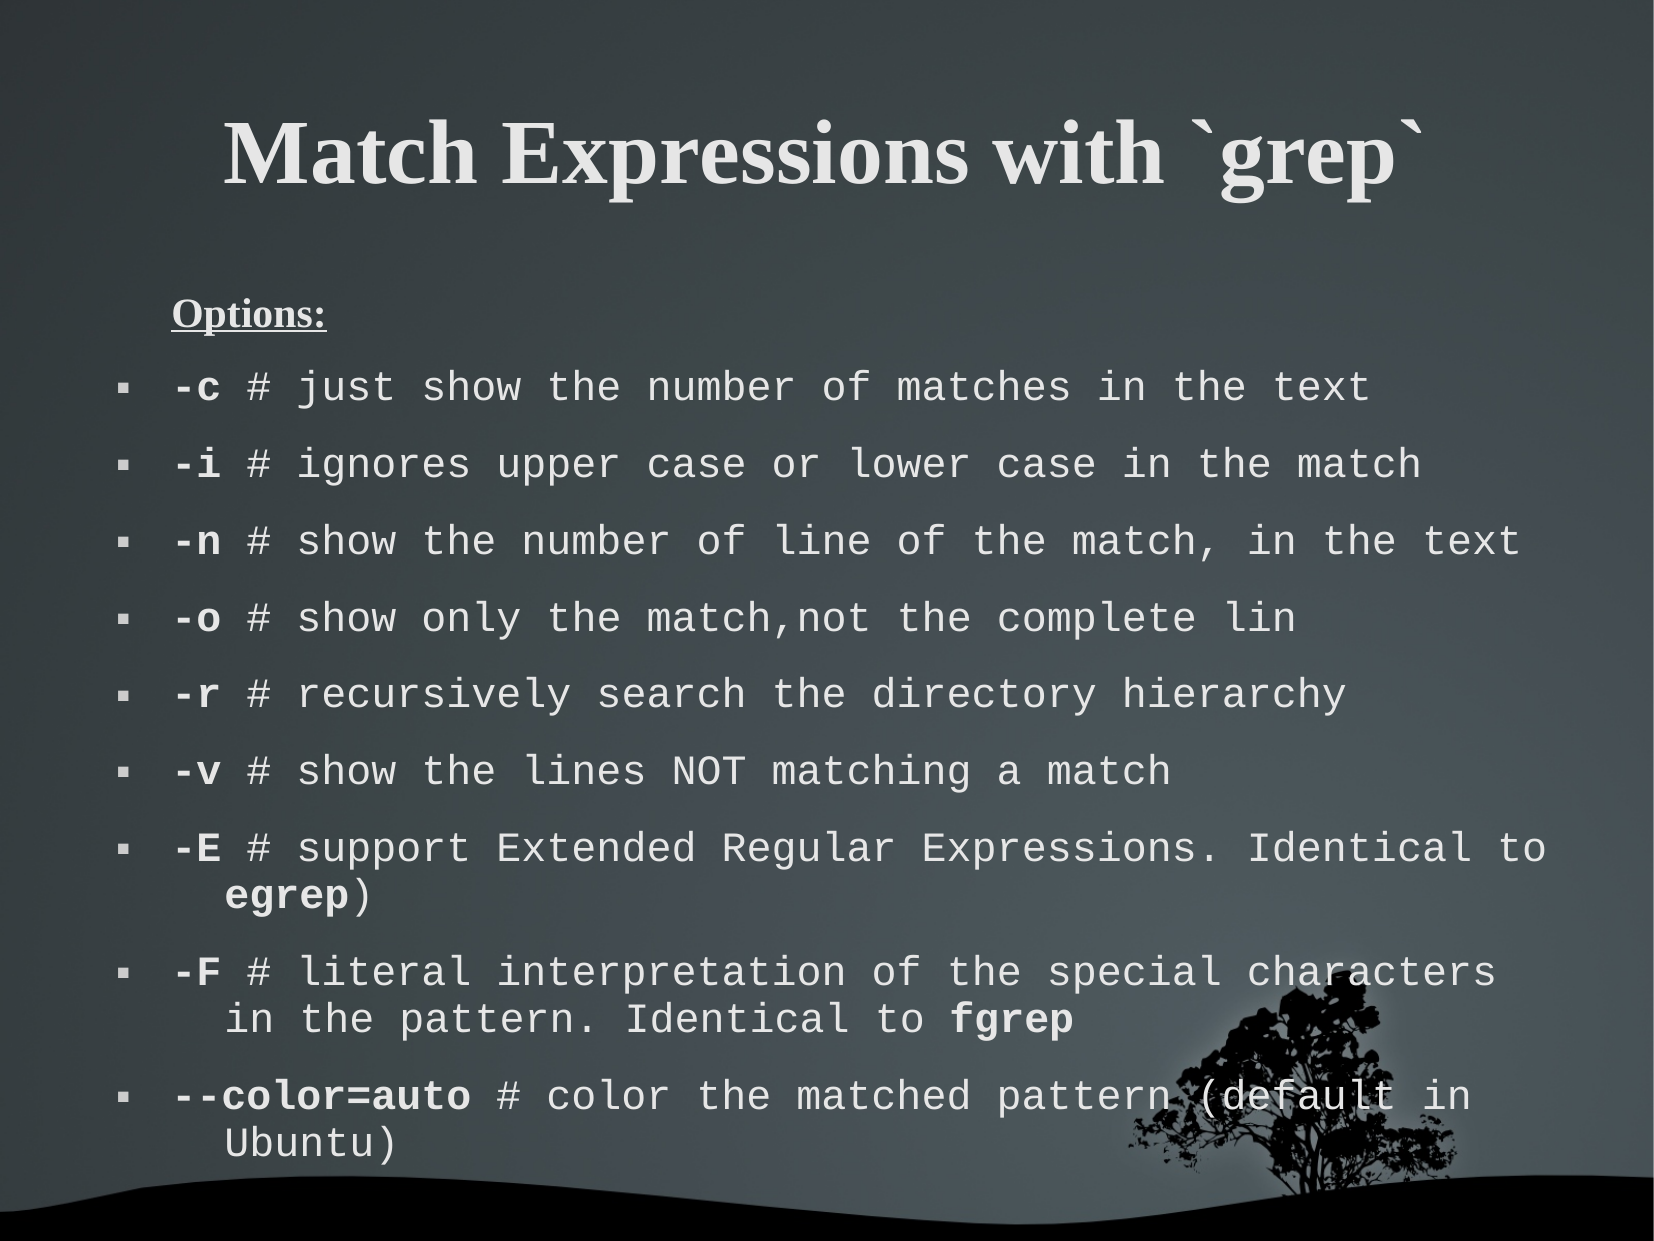

Match Expressions with `grep`
# Options:
-c # just show the number of matches in the text
-i # ignores upper case or lower case in the match
-n # show the number of line of the match, in the text
-o # show only the match,not the complete lin
-r # recursively search the directory hierarchy
-v # show the lines NOT matching a match
-E # support Extended Regular Expressions. Identical to egrep)
-F # literal interpretation of the special characters in the pattern. Identical to fgrep
--color=auto # color the matched pattern (default in Ubuntu)